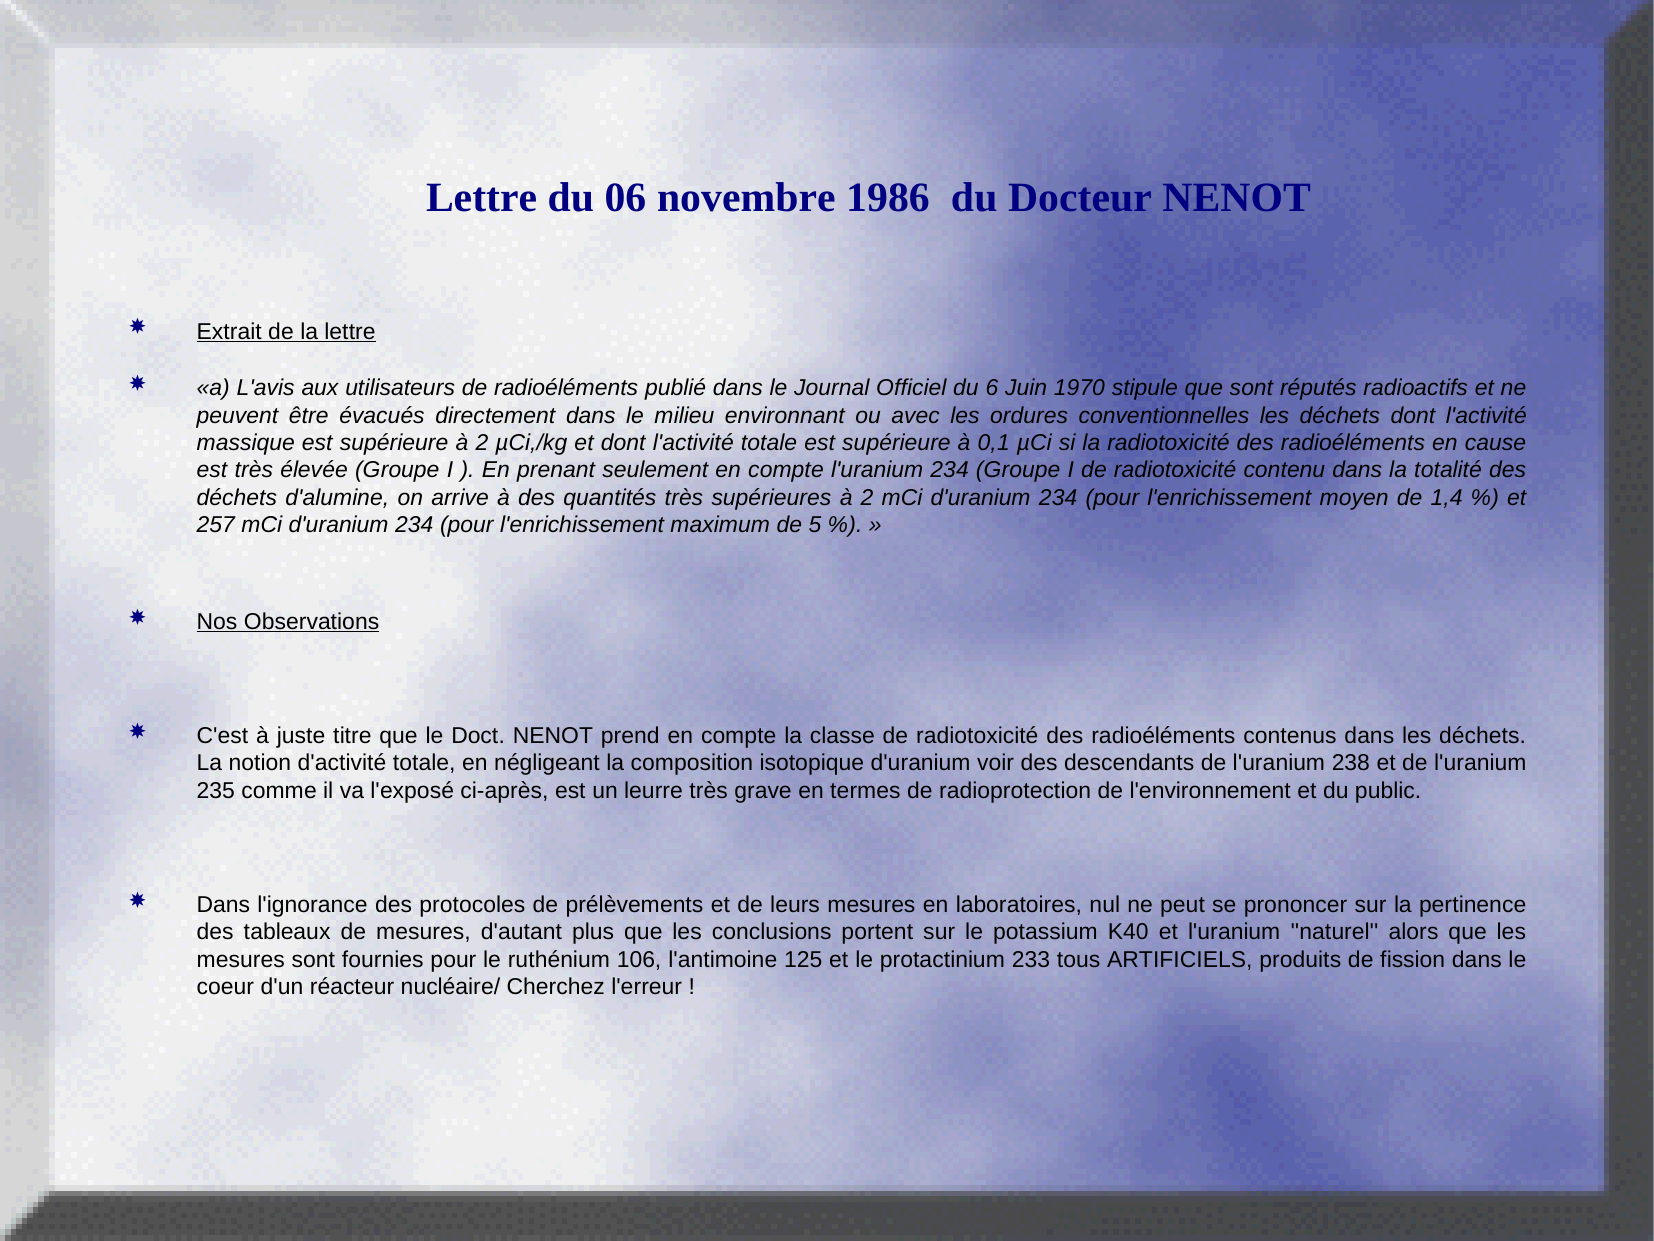

# Lettre du 06 novembre 1986 du Docteur NENOT
Extrait de la lettre
«a) L'avis aux utilisateurs de radioéléments publié dans le Journal Officiel du 6 Juin 1970 stipule que sont réputés radioactifs et ne peuvent être évacués directement dans le milieu environnant ou avec les ordures conventionnelles les déchets dont l'activité massique est supérieure à 2 µCi,/kg et dont l'activité totale est supérieure à 0,1 µCi si la radiotoxicité des radioéléments en cause est très élevée (Groupe I ). En prenant seulement en compte l'uranium 234 (Groupe I de radiotoxicité contenu dans la totalité des déchets d'alumine, on arrive à des quantités très supérieures à 2 mCi d'uranium 234 (pour l'enrichissement moyen de 1,4 %) et 257 mCi d'uranium 234 (pour l'enrichissement maximum de 5 %). »
Nos Observations
C'est à juste titre que le Doct. NENOT prend en compte la classe de radiotoxicité des radioéléments contenus dans les déchets. La notion d'activité totale, en négligeant la composition isotopique d'uranium voir des descendants de l'uranium 238 et de l'uranium 235 comme il va l'exposé ci-après, est un leurre très grave en termes de radioprotection de l'environnement et du public.
Dans l'ignorance des protocoles de prélèvements et de leurs mesures en laboratoires, nul ne peut se prononcer sur la pertinence des tableaux de mesures, d'autant plus que les conclusions portent sur le potassium K40 et l'uranium ''naturel'' alors que les mesures sont fournies pour le ruthénium 106, l'antimoine 125 et le protactinium 233 tous ARTIFICIELS, produits de fission dans le coeur d'un réacteur nucléaire/ Cherchez l'erreur !